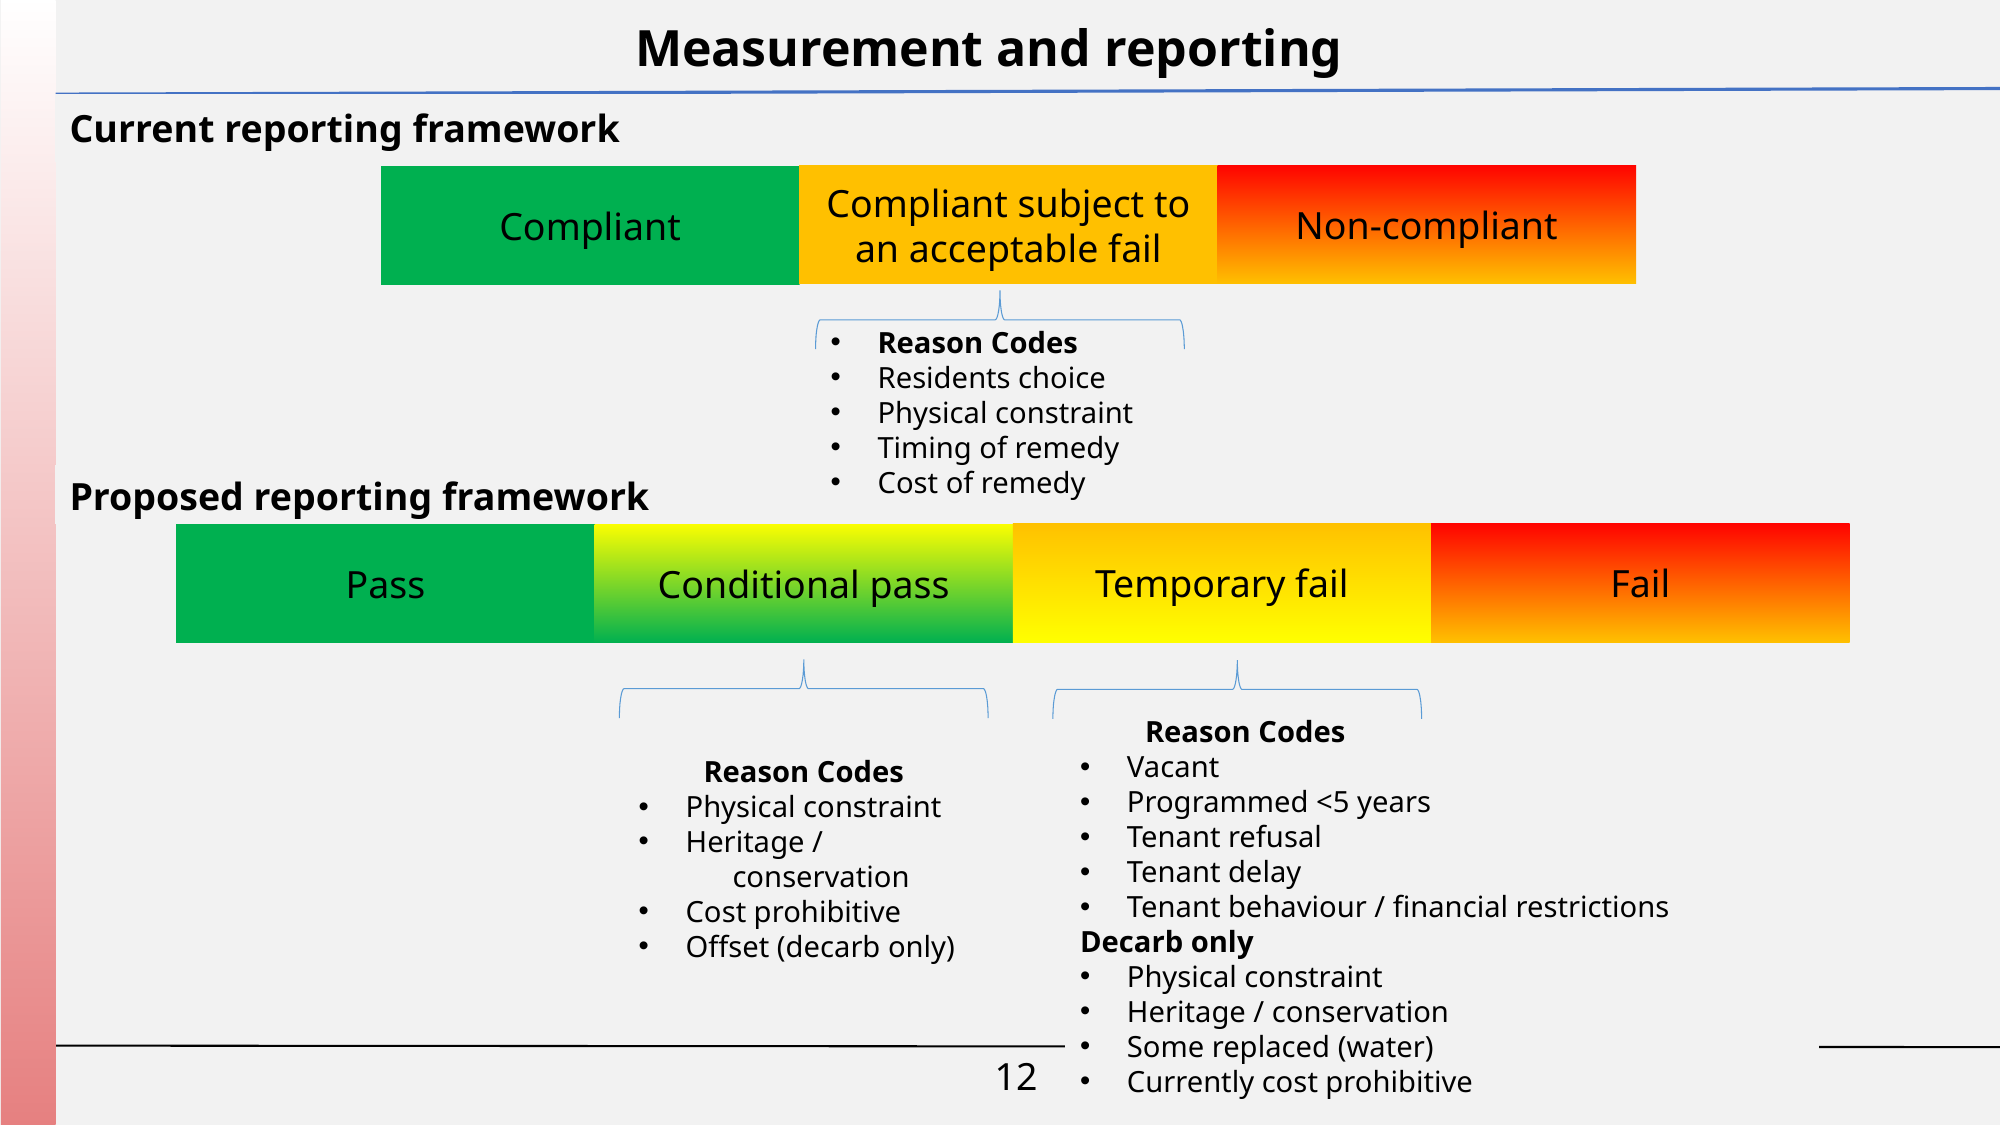

Current reporting framework
Compliant subject to an acceptable fail
Non-compliant
Compliant
Reason Codes
Residents choice
Physical constraint
Timing of remedy
Cost of remedy
Proposed reporting framework
Temporary fail
Fail
Pass
Conditional pass
 Reason Codes
Vacant
Programmed <5 years
Tenant refusal
Tenant delay
Tenant behaviour / financial restrictions
Decarb only
Physical constraint
Heritage / conservation
Some replaced (water)
Currently cost prohibitive
Reason Codes
Physical constraint
Heritage / conservation
Cost prohibitive
Offset (decarb only)
Measurement and reporting